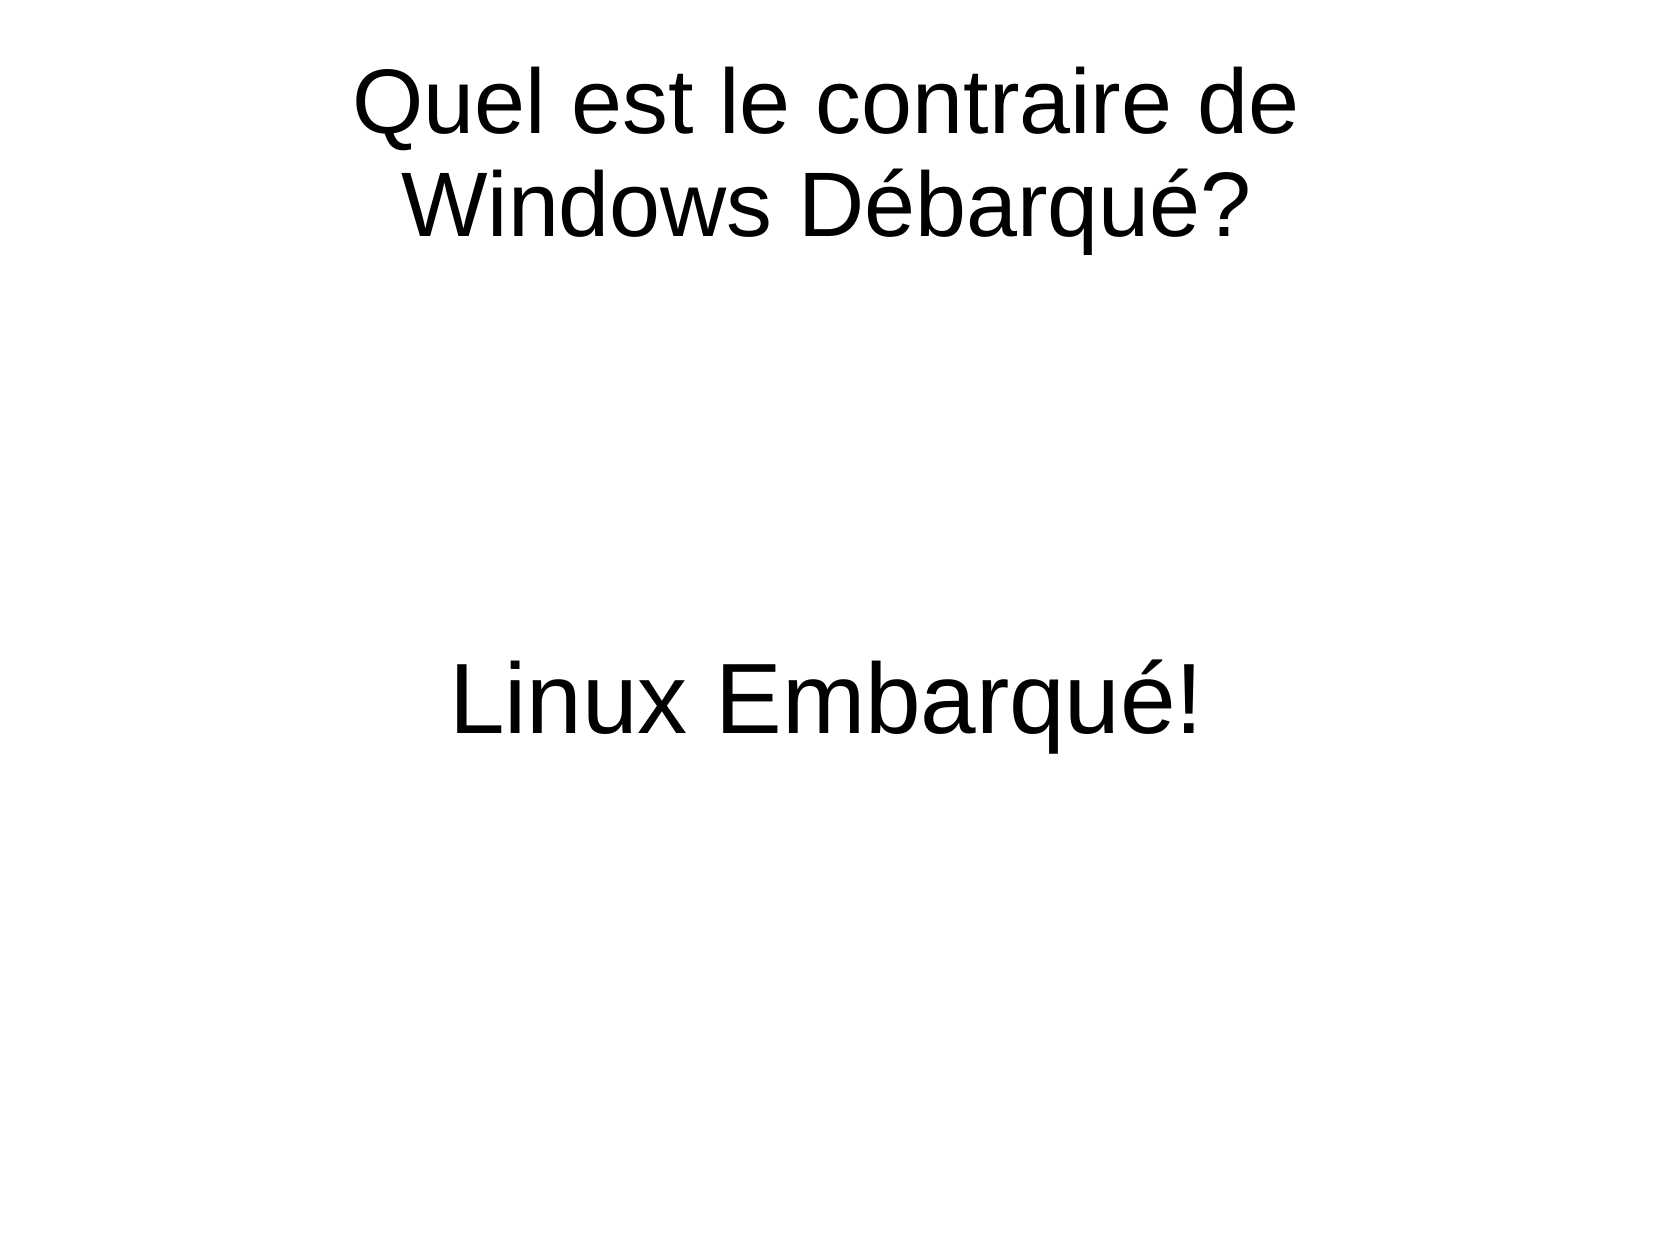

# Quel est le contraire de Windows Débarqué?
Linux Embarqué!